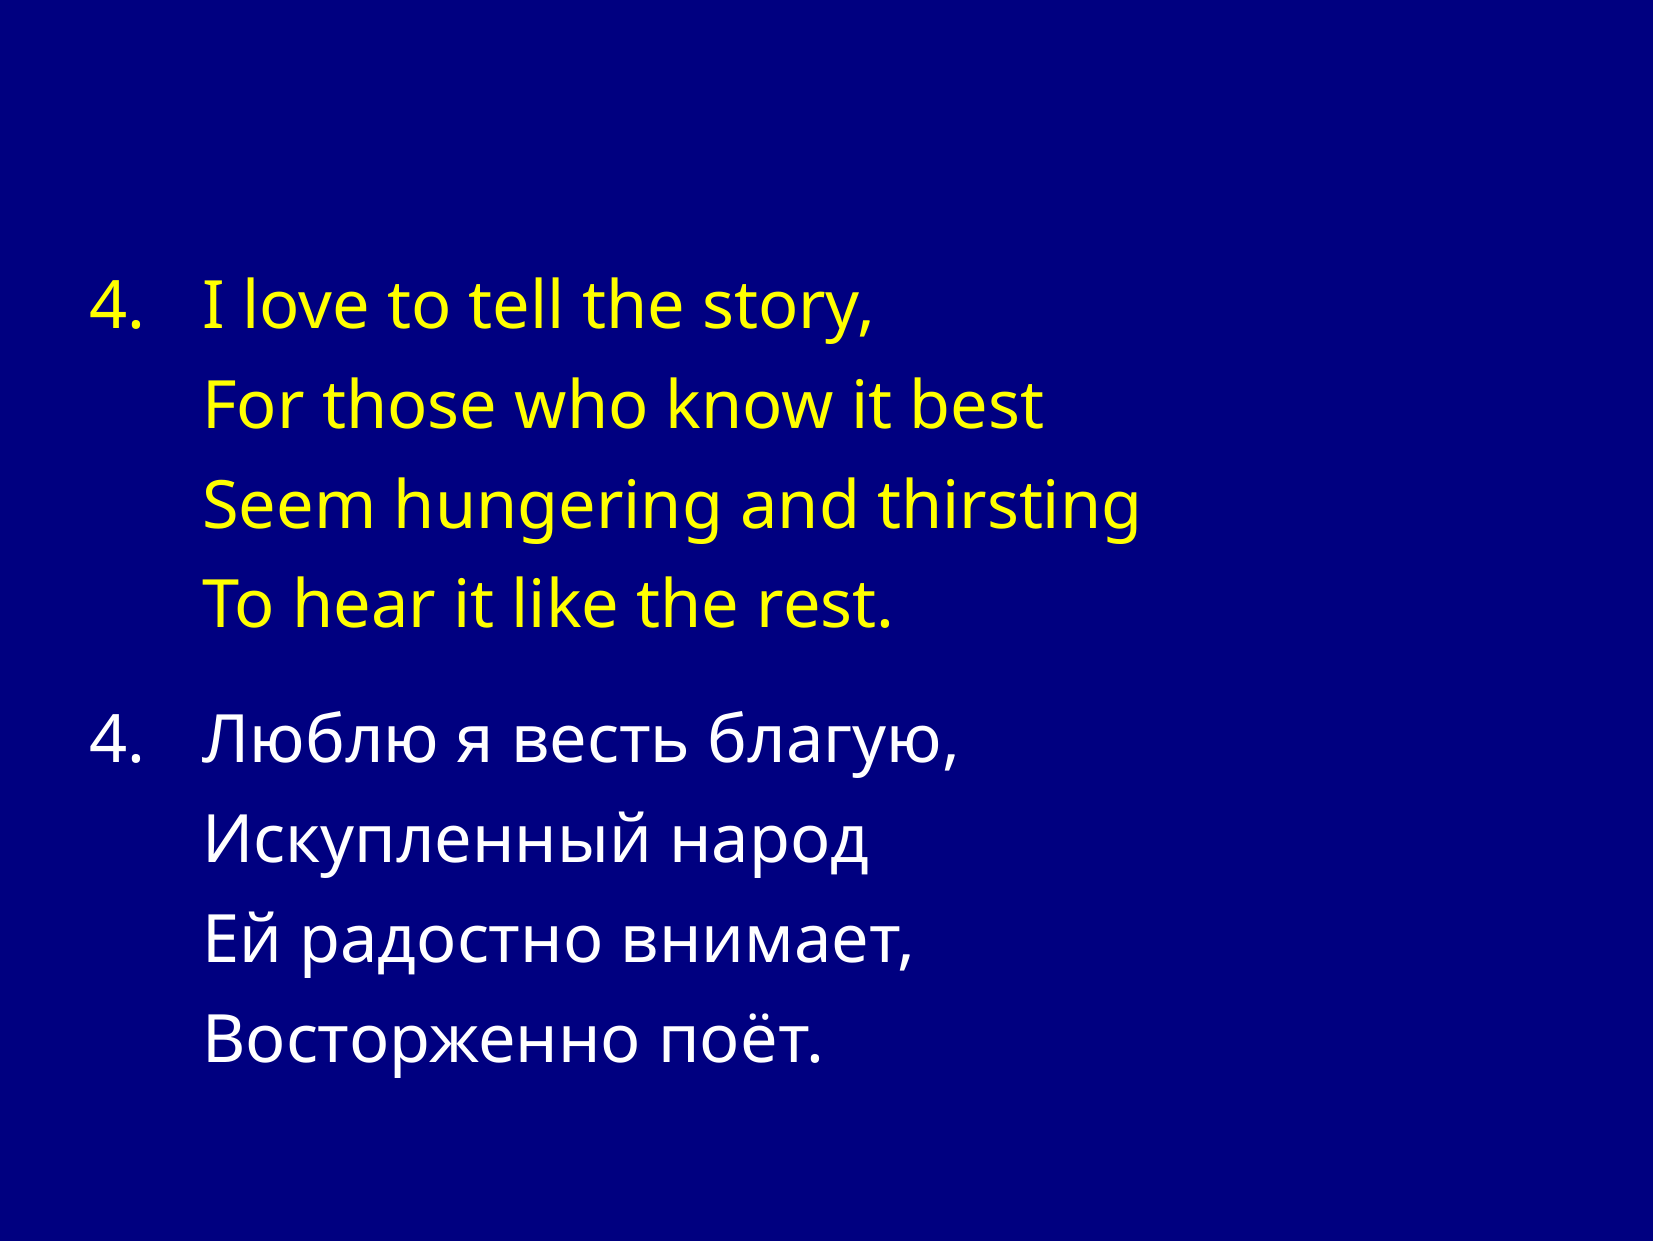

4.	I love to tell the story,
	For those who know it best
	Seem hungering and thirsting
	To hear it like the rest.
4.	Люблю я весть благую,
	Искупленный народ
	Ей радостно внимает,
	Восторженно поёт.